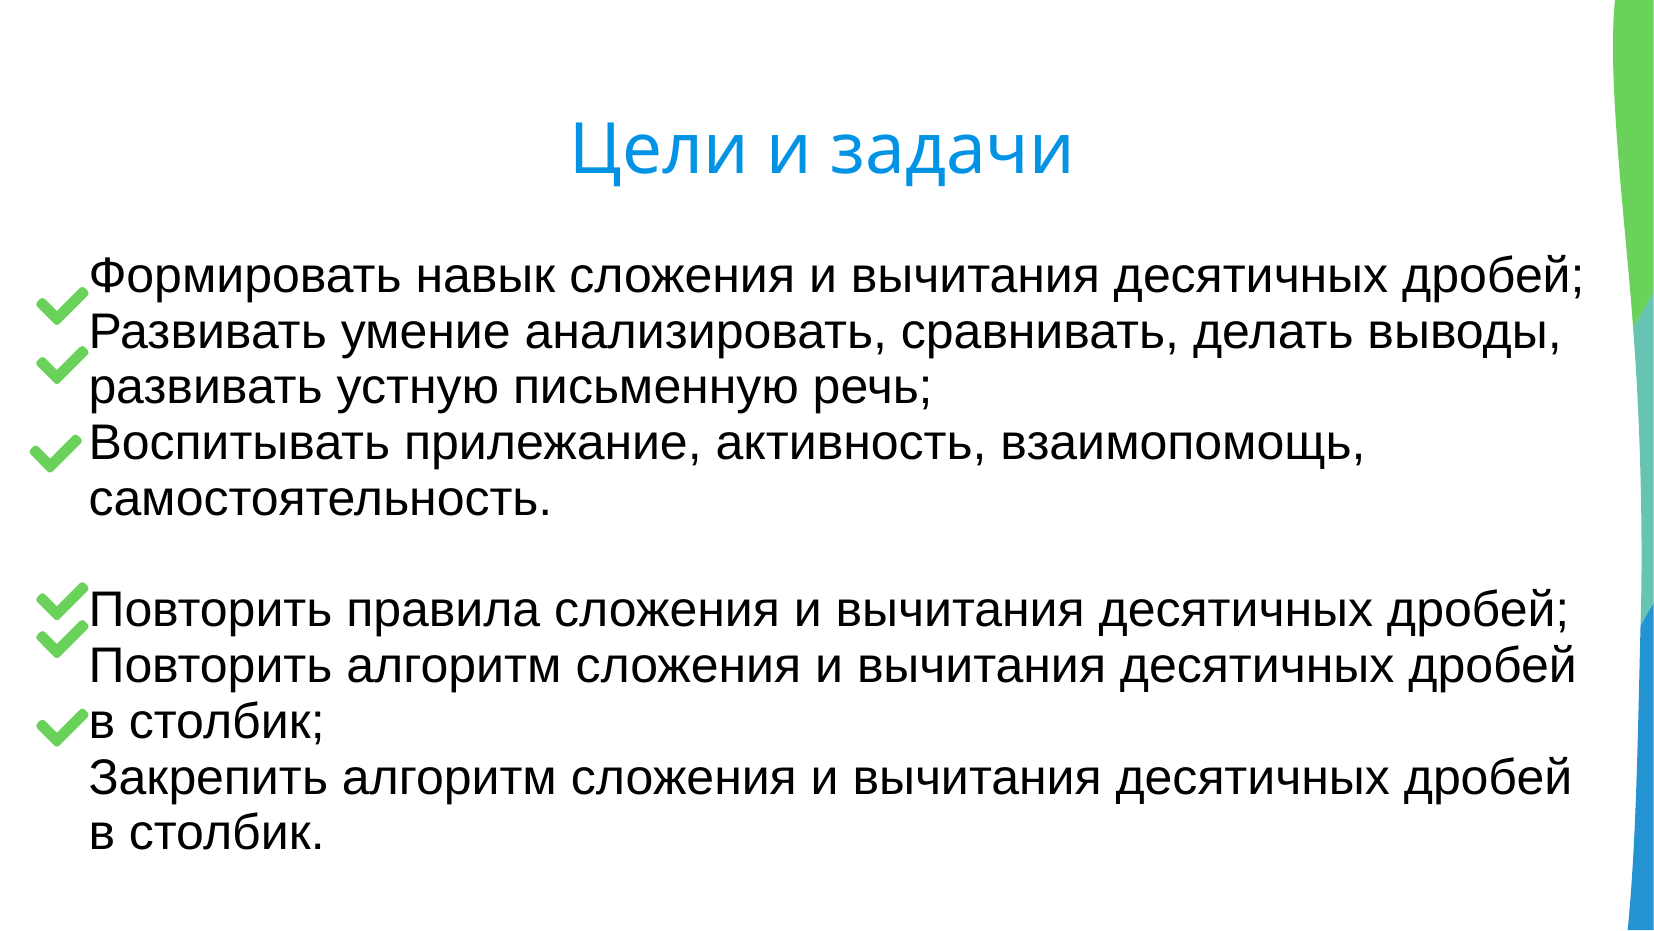

Цели и задачи
# Формировать навык сложения и вычитания десятичных дробей;
Развивать умение анализировать, сравнивать, делать выводы, развивать устную письменную речь;
Воспитывать прилежание, активность, взаимопомощь, самостоятельность.
Повторить правила сложения и вычитания десятичных дробей;
Повторить алгоритм сложения и вычитания десятичных дробей в столбик;
Закрепить алгоритм сложения и вычитания десятичных дробей в столбик.